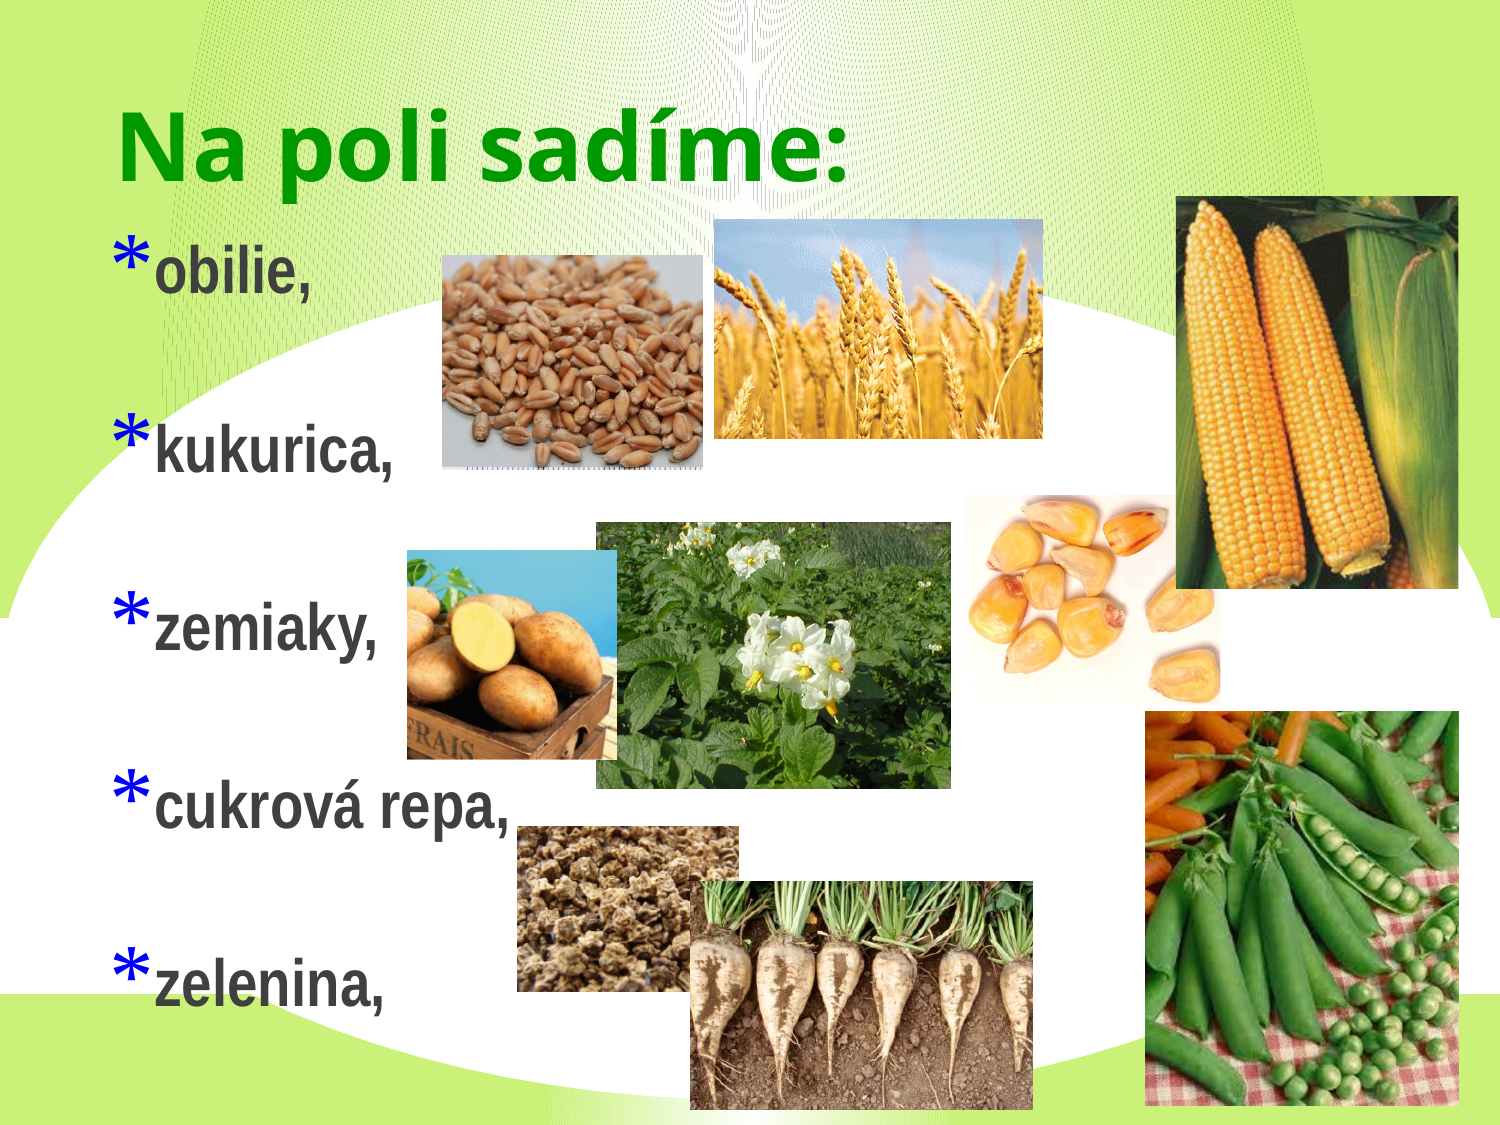

# Na poli sadíme:
obilie,
kukurica,
zemiaky,
cukrová repa,
zelenina,